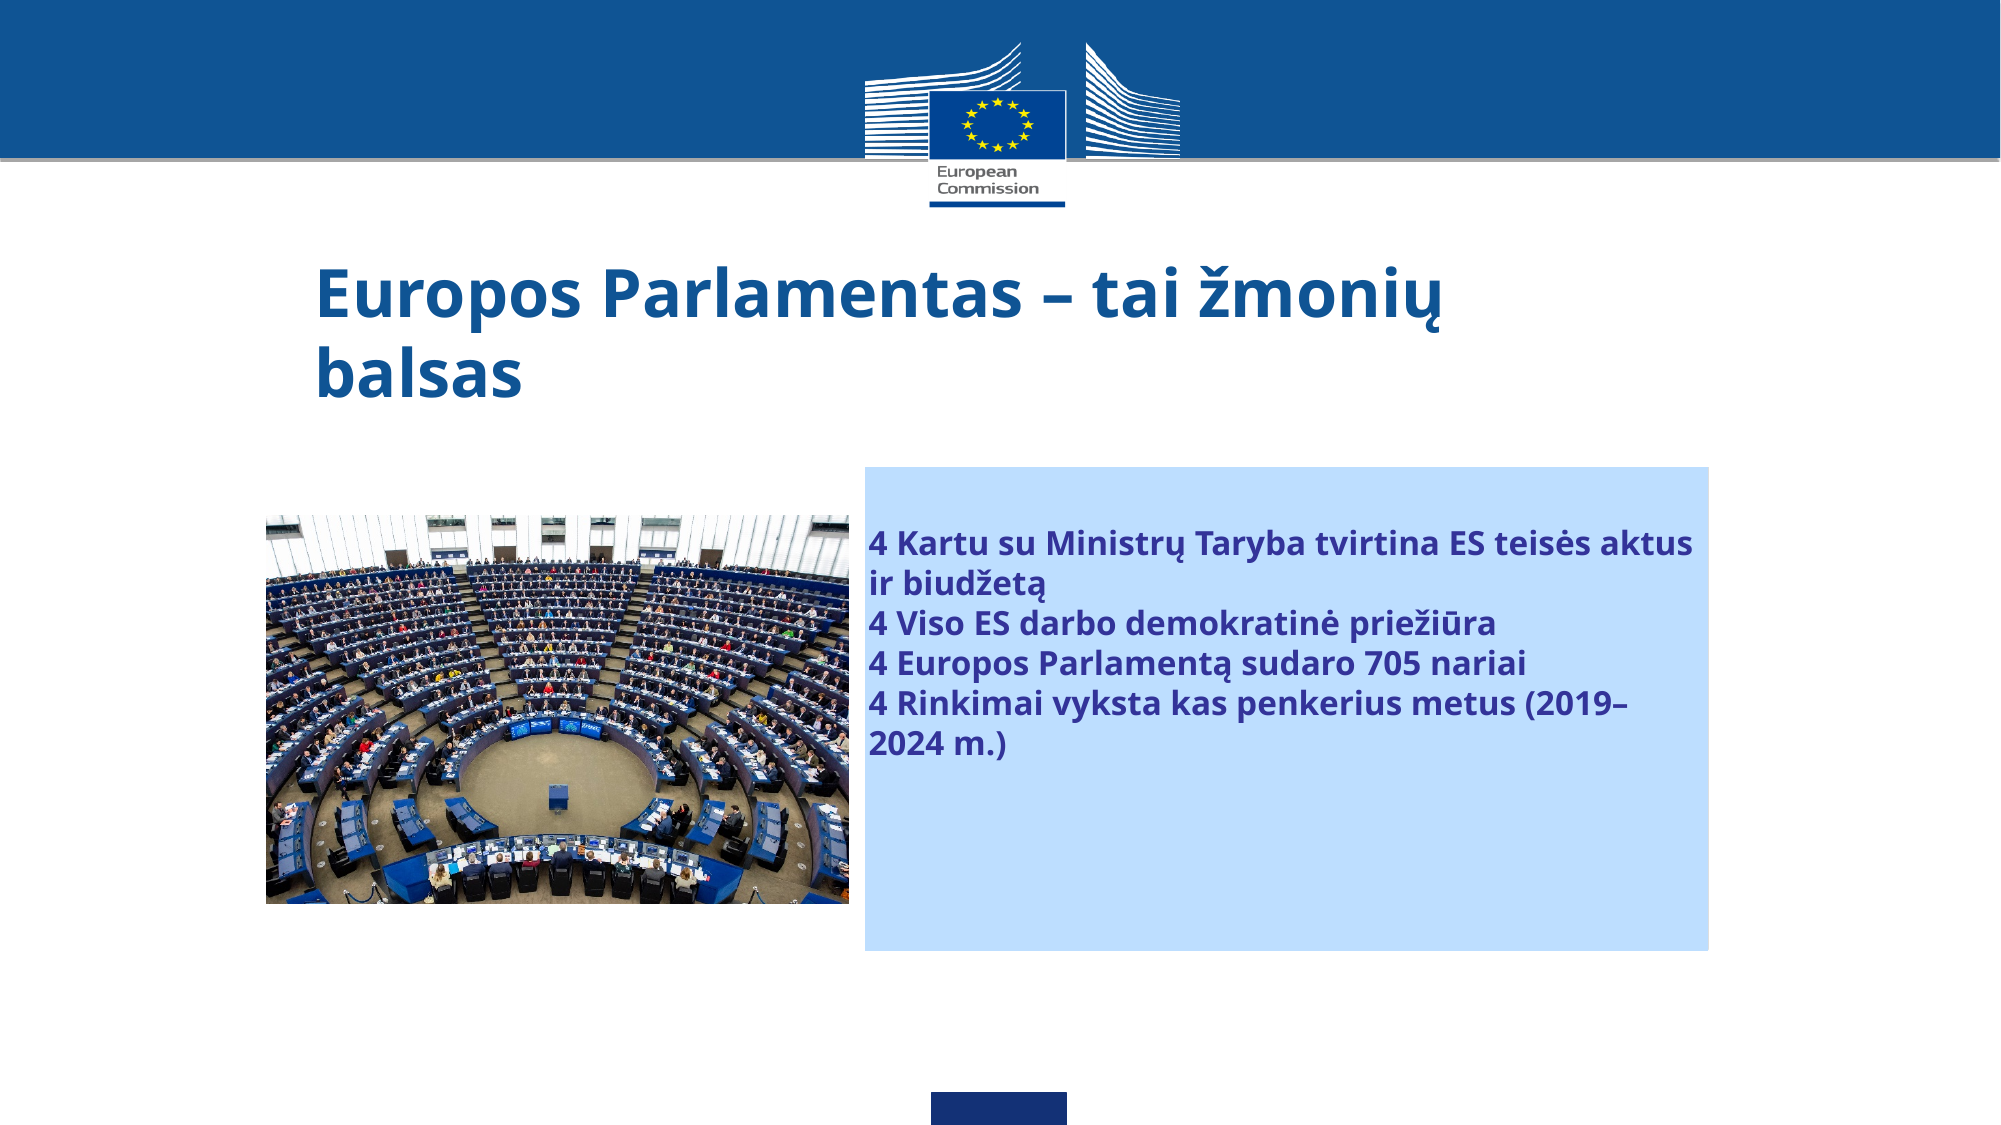

Europos Parlamentas – tai žmonių balsas
4 Kartu su Ministrų Taryba tvirtina ES teisės aktus ir biudžetą
4 Viso ES darbo demokratinė priežiūra
4 Europos Parlamentą sudaro 705 nariai
4 Rinkimai vyksta kas penkerius metus (2019–2024 m.)